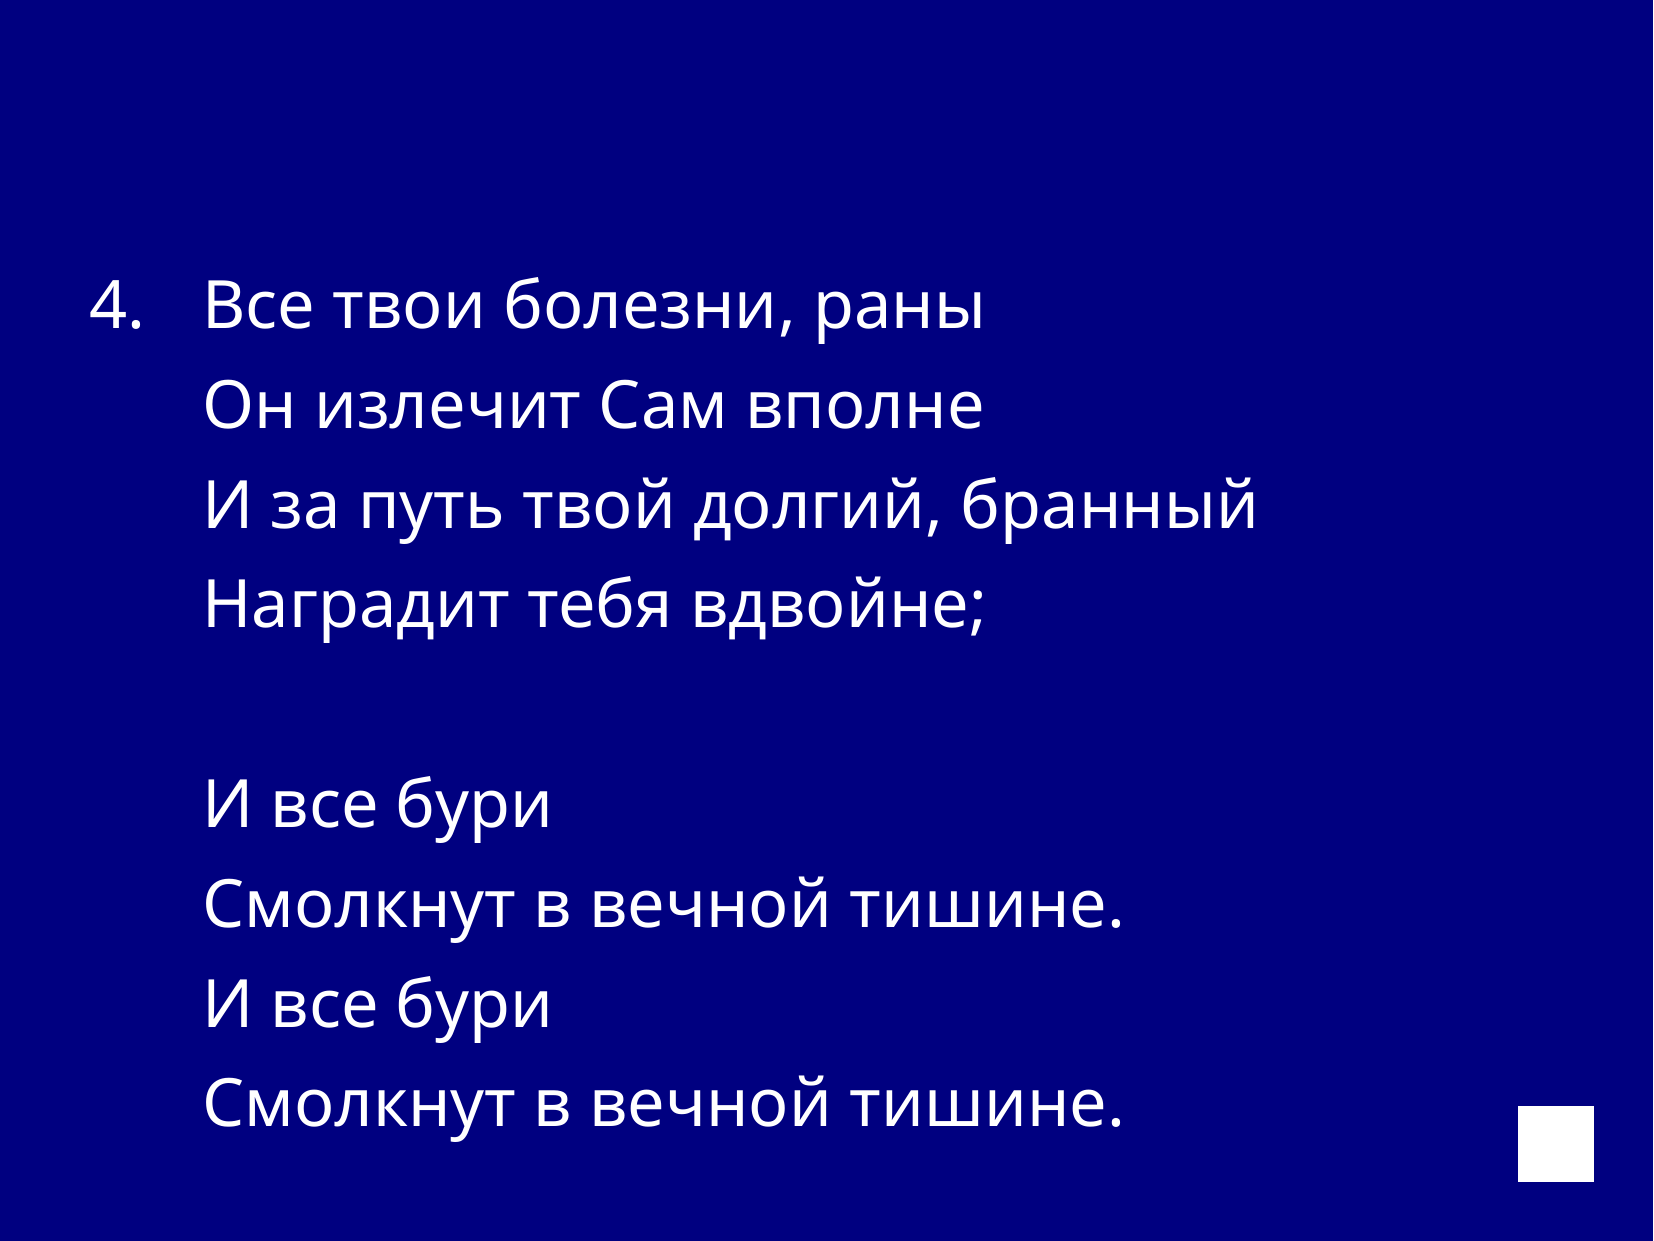

4.	Все твои болезни, раны
	Он излечит Сам вполне
	И за путь твой долгий, бранный
	Наградит тебя вдвойне;
	И все бури
	Смолкнут в вечной тишине.
	И все бури
	Смолкнут в вечной тишине.